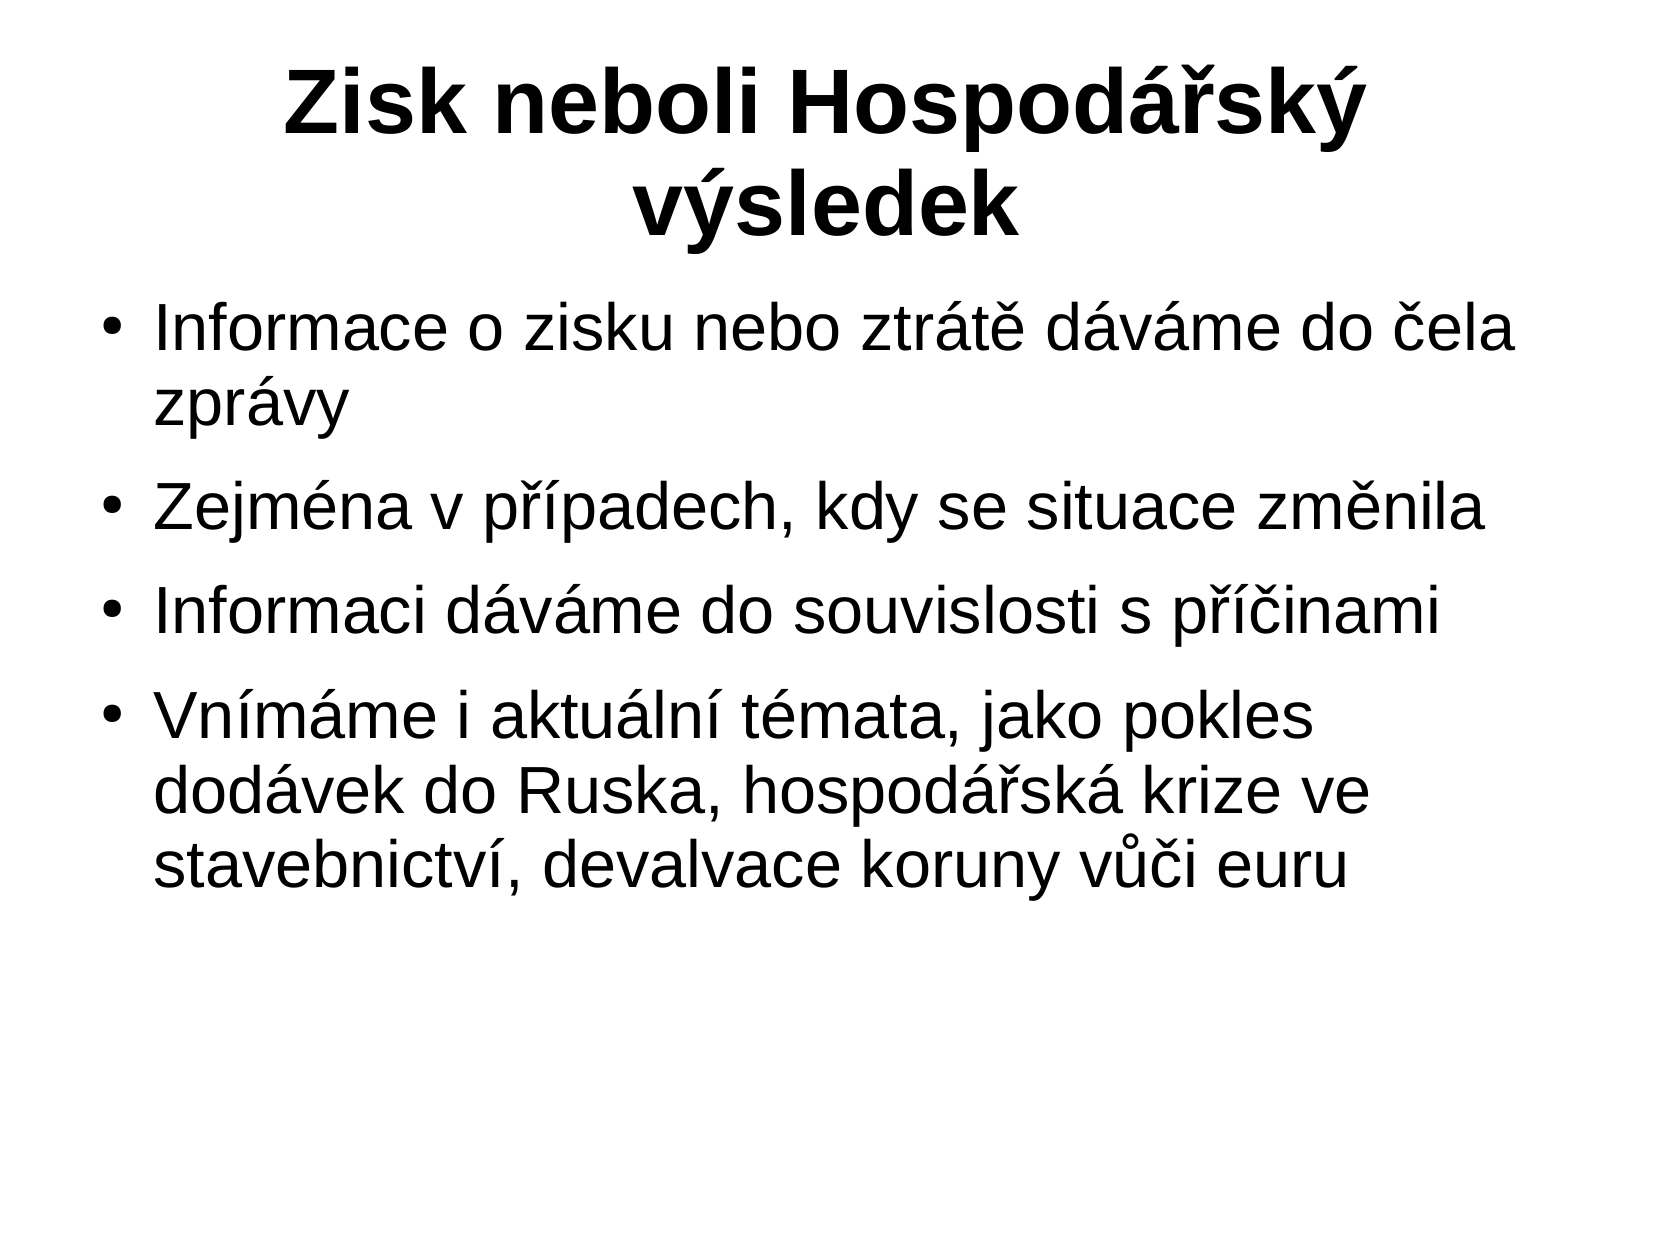

# Zisk neboli Hospodářský výsledek
Informace o zisku nebo ztrátě dáváme do čela zprávy
Zejména v případech, kdy se situace změnila
Informaci dáváme do souvislosti s příčinami
Vnímáme i aktuální témata, jako pokles dodávek do Ruska, hospodářská krize ve stavebnictví, devalvace koruny vůči euru